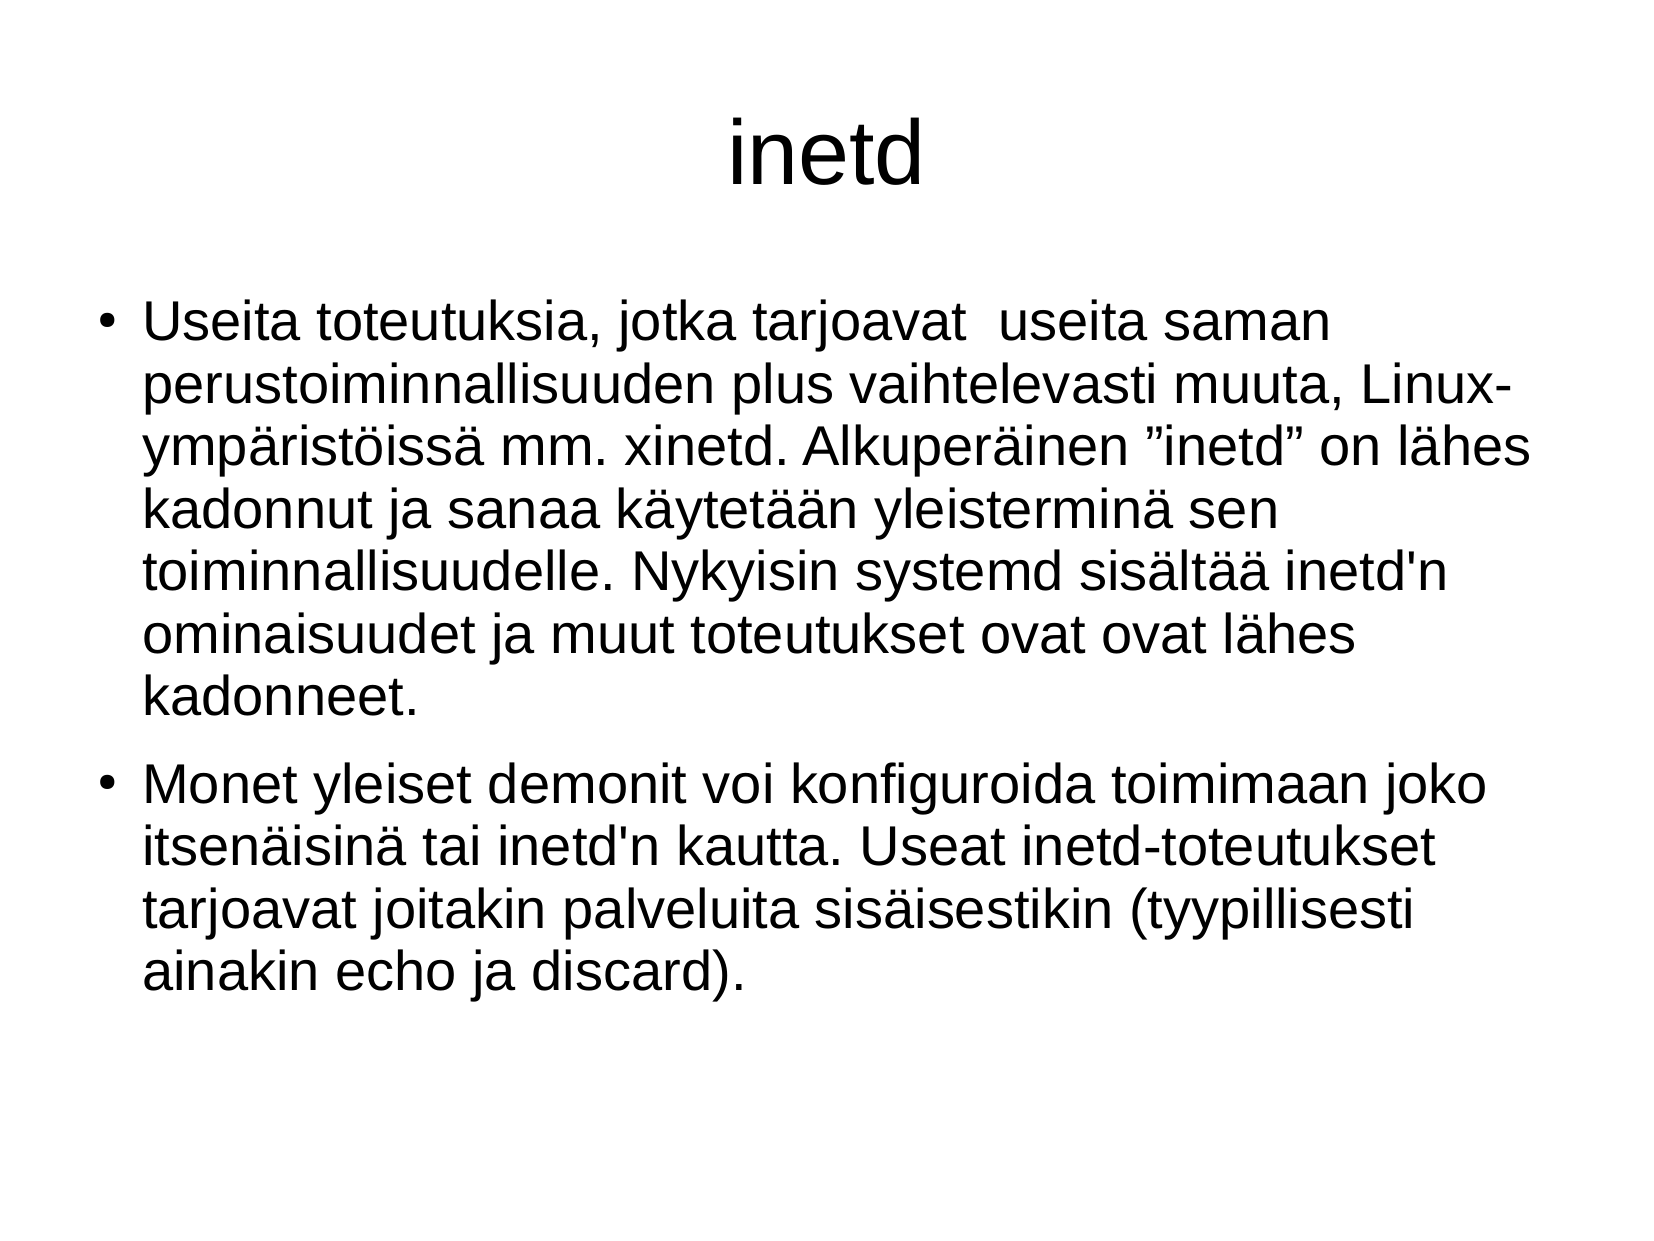

# inetd
Useita toteutuksia, jotka tarjoavat useita saman perustoiminnallisuuden plus vaihtelevasti muuta, Linux-ympäristöissä mm. xinetd. Alkuperäinen ”inetd” on lähes kadonnut ja sanaa käytetään yleisterminä sen toiminnallisuudelle. Nykyisin systemd sisältää inetd'n ominaisuudet ja muut toteutukset ovat ovat lähes kadonneet.
Monet yleiset demonit voi konfiguroida toimimaan joko itsenäisinä tai inetd'n kautta. Useat inetd-toteutukset tarjoavat joitakin palveluita sisäisestikin (tyypillisesti ainakin echo ja discard).